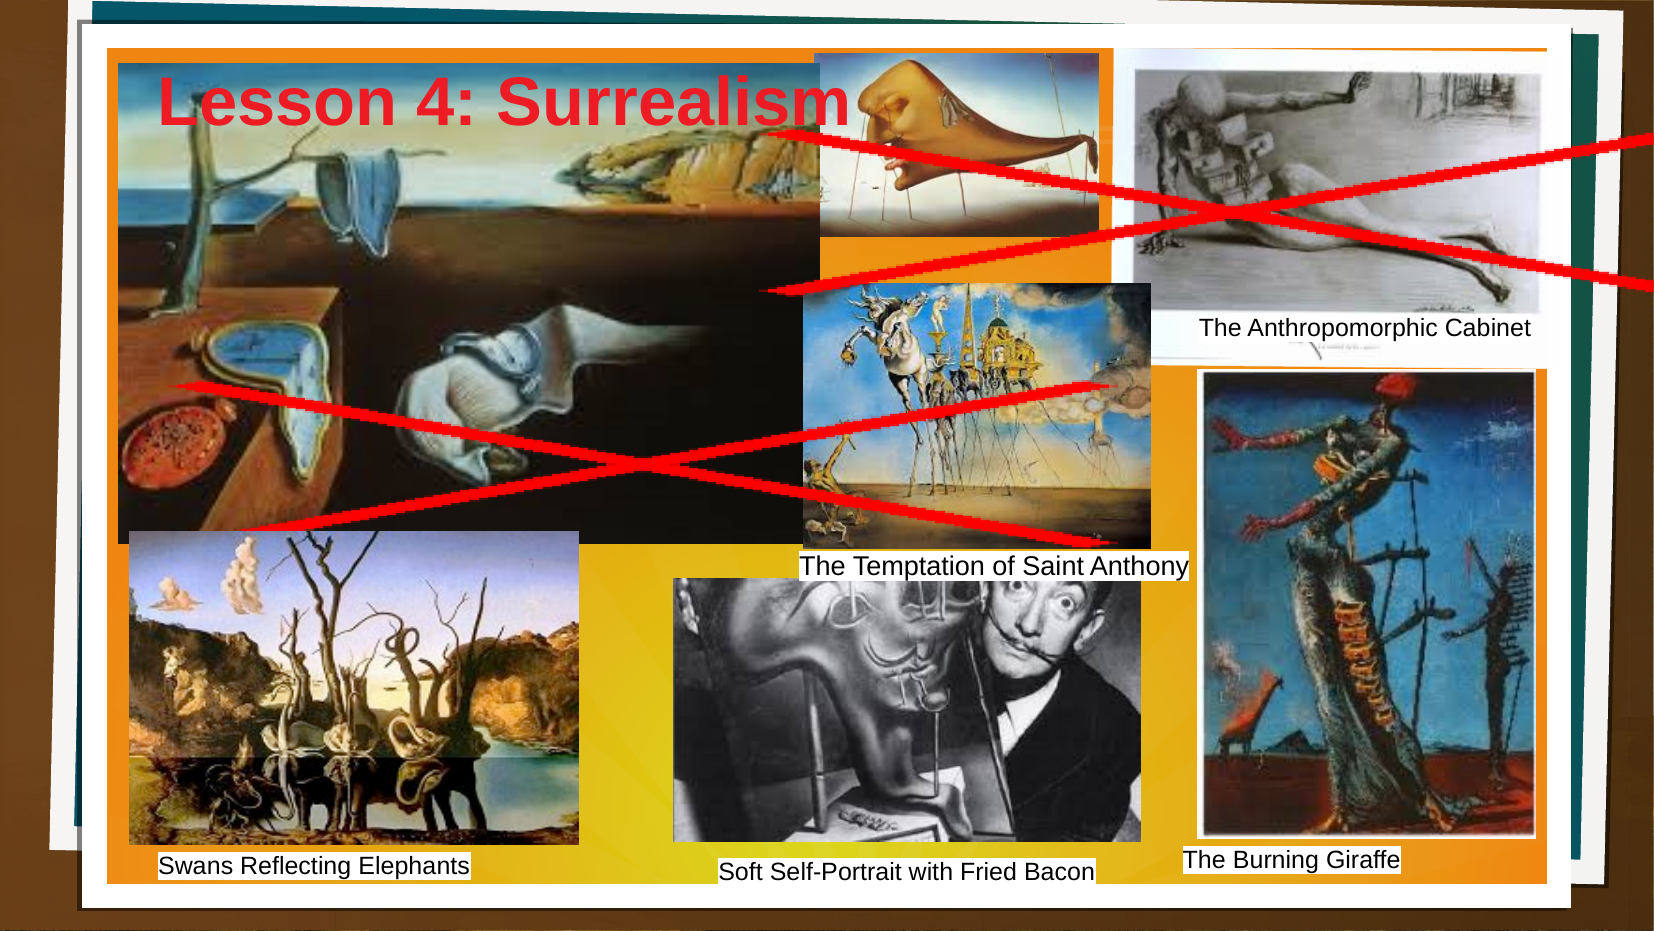

# Lesson 4: Surrealism
The Anthropomorphic Cabinet
The Temptation of Saint Anthony
The Burning Giraffe
Swans Reflecting Elephants
Soft Self-Portrait with Fried Bacon